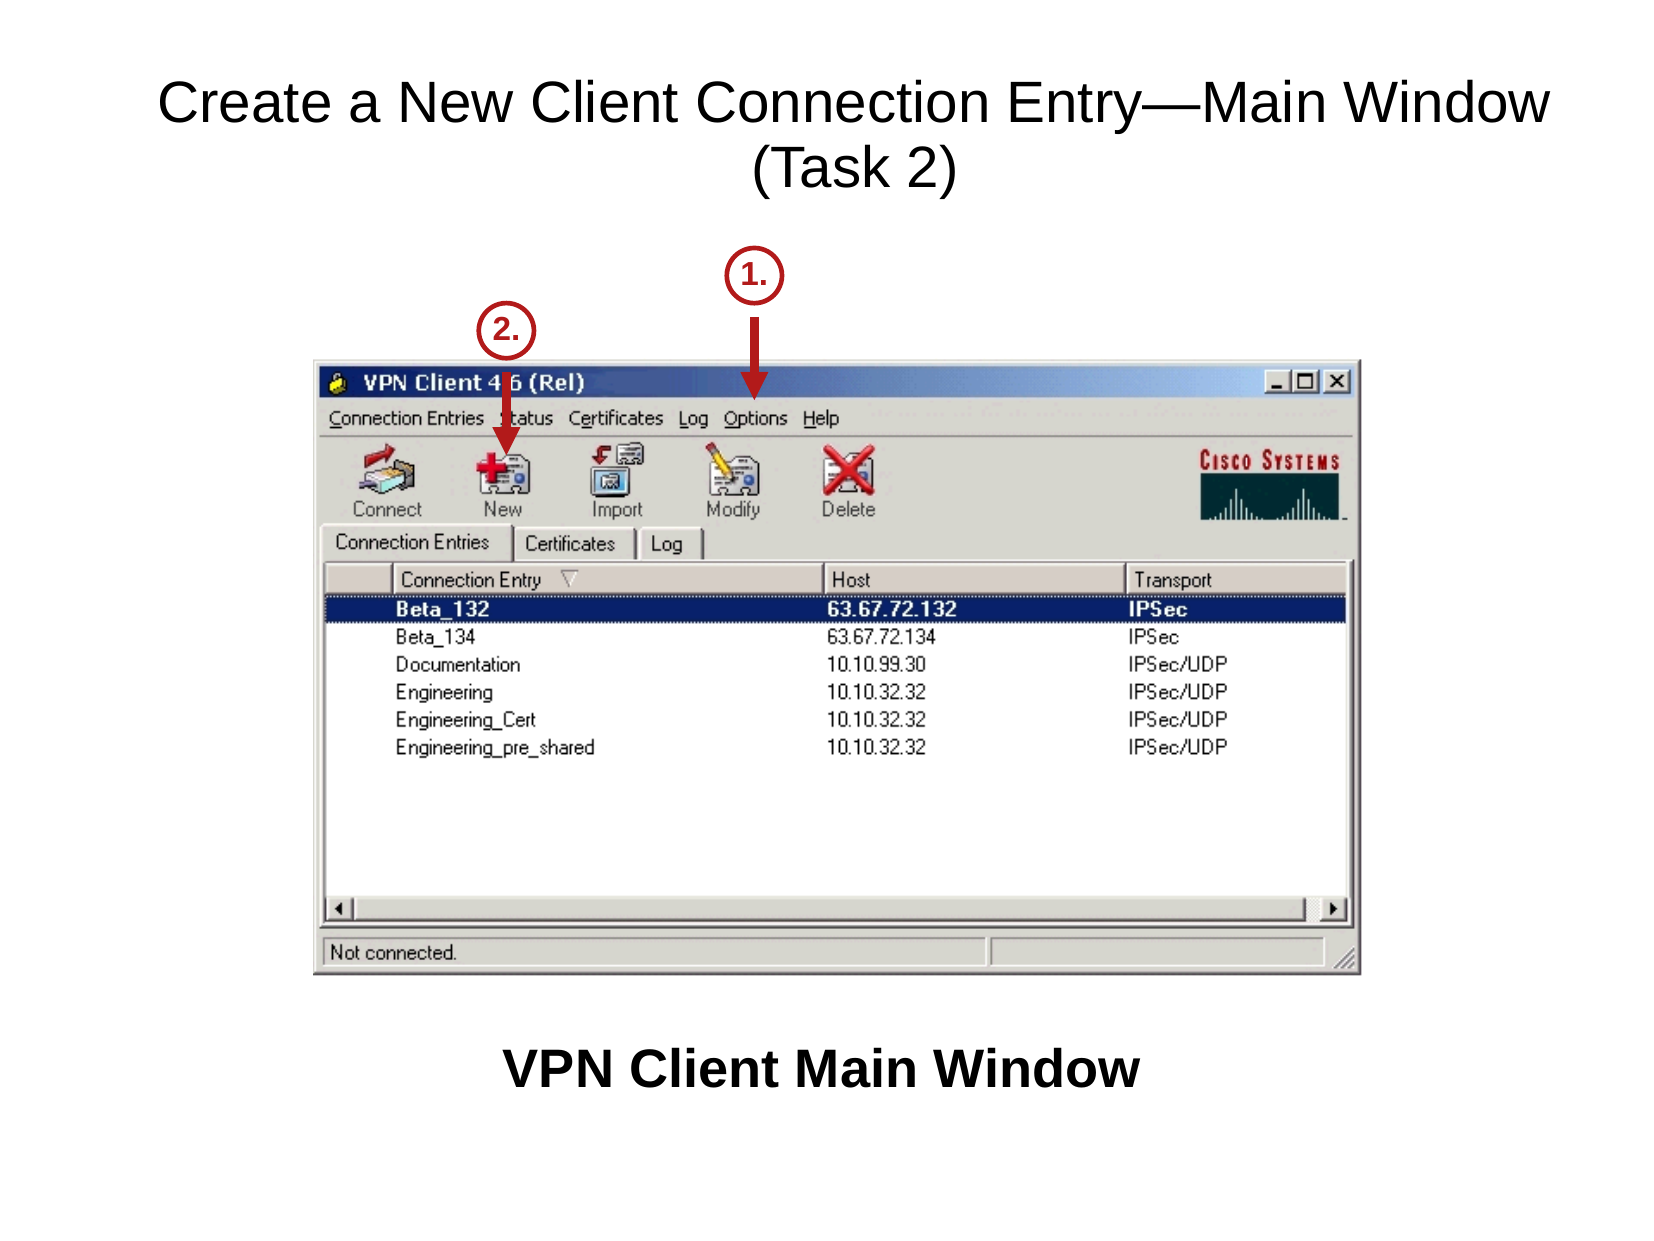

# Create a New Client Connection Entry—Main Window (Task 2)
1.
2.
VPN Client Main Window